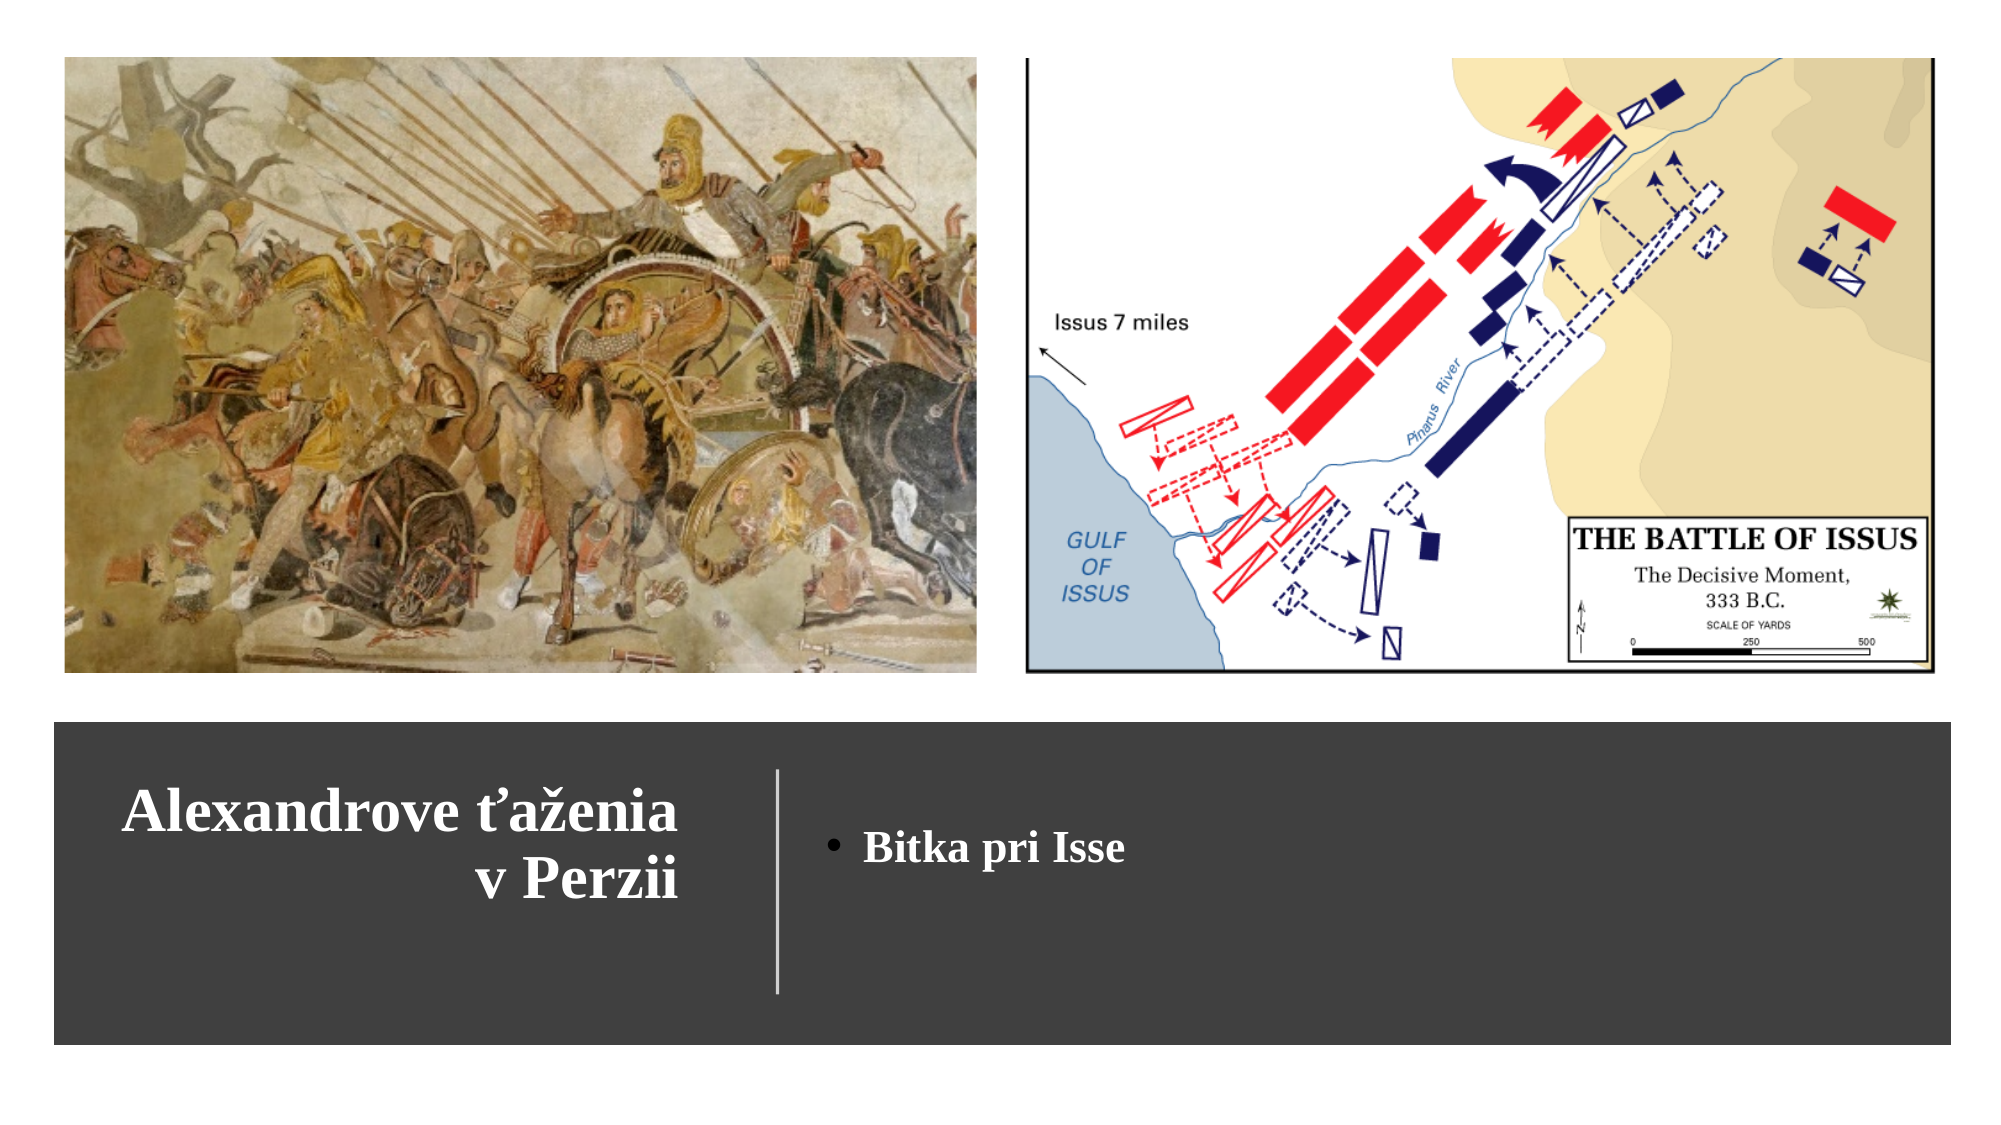

# Alexandrove ťaženia v Perzii
Bitka pri Isse